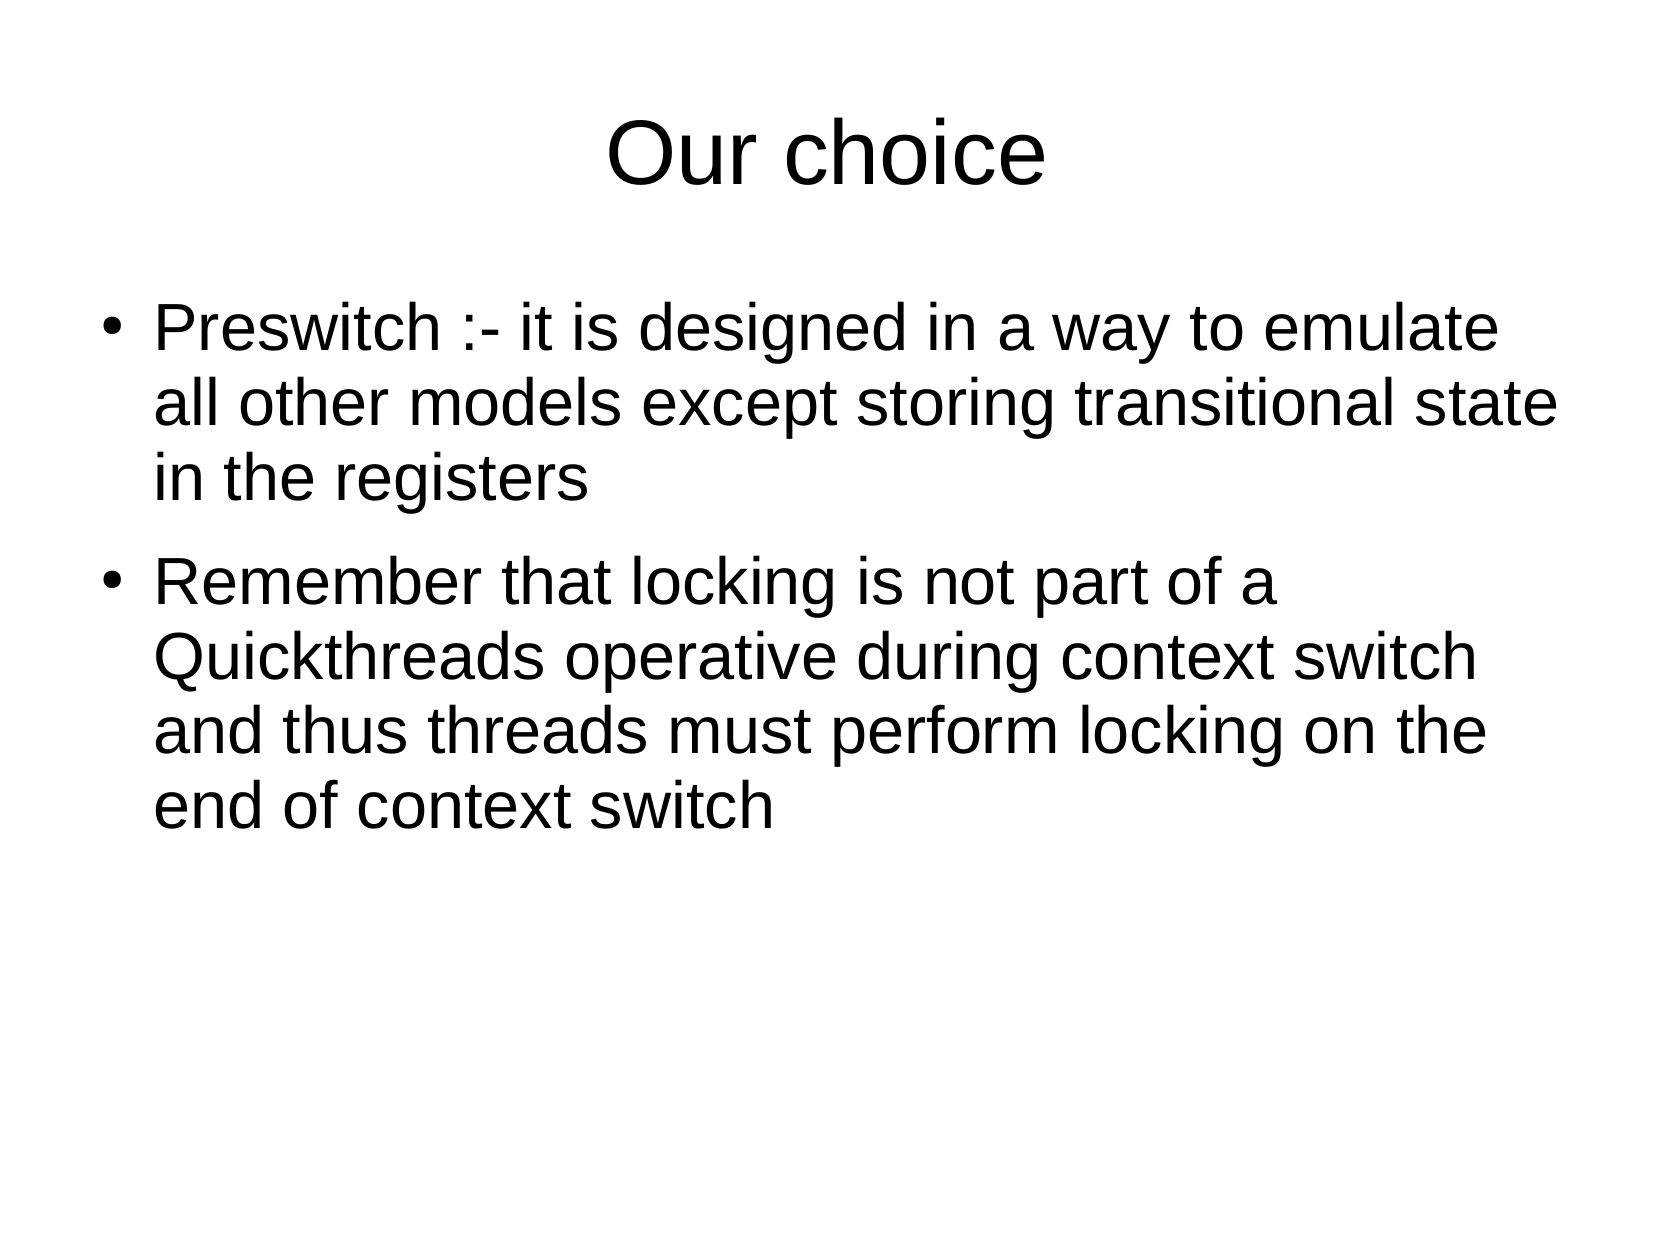

# Our choice
Preswitch :- it is designed in a way to emulate all other models except storing transitional state in the registers
Remember that locking is not part of a Quickthreads operative during context switch and thus threads must perform locking on the end of context switch